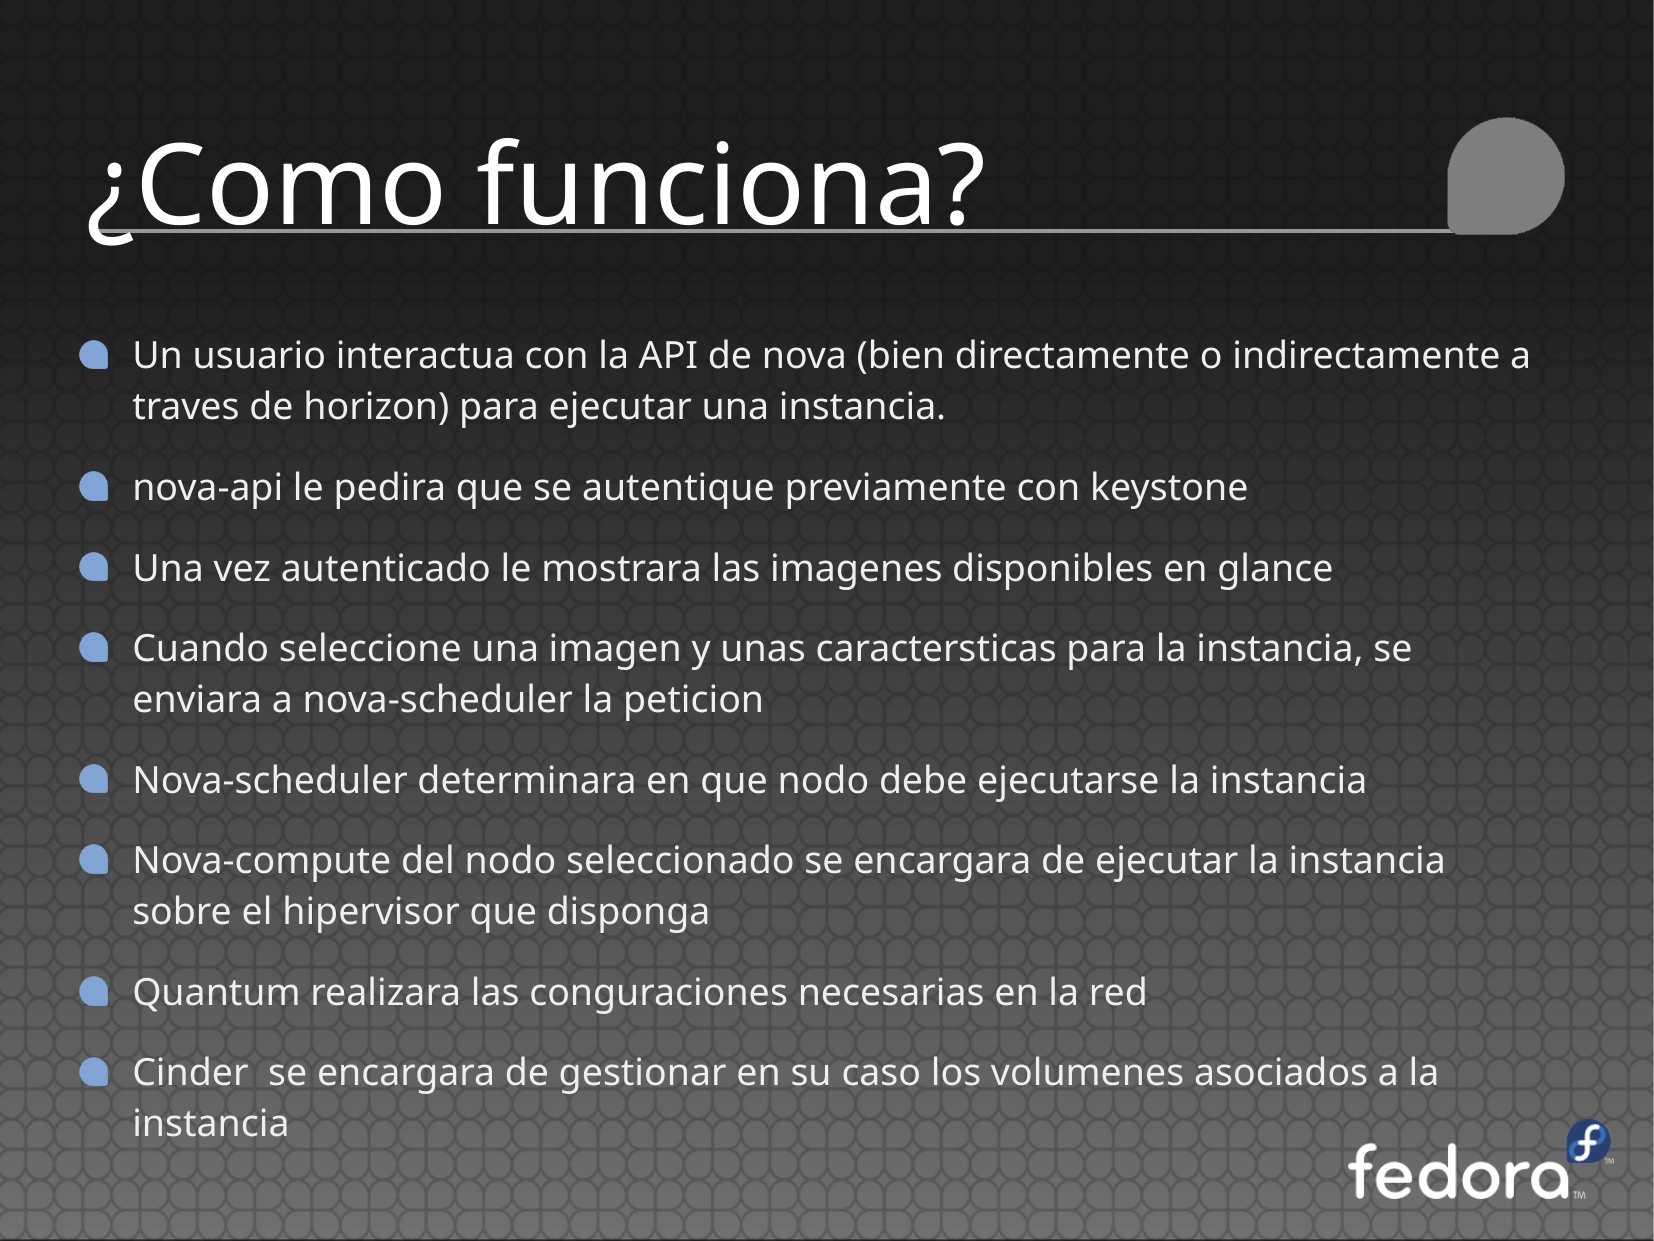

# ¿Como funciona?
Un usuario interactua con la API de nova (bien directamente o indirectamente a traves de horizon) para ejecutar una instancia.
nova-api le pedira que se autentique previamente con keystone
Una vez autenticado le mostrara las imagenes disponibles en glance
Cuando seleccione una imagen y unas caractersticas para la instancia, se enviara a nova-scheduler la peticion
Nova-scheduler determinara en que nodo debe ejecutarse la instancia
Nova-compute del nodo seleccionado se encargara de ejecutar la instancia sobre el hipervisor que disponga
Quantum realizara las conguraciones necesarias en la red
Cinder se encargara de gestionar en su caso los volumenes asociados a la instancia